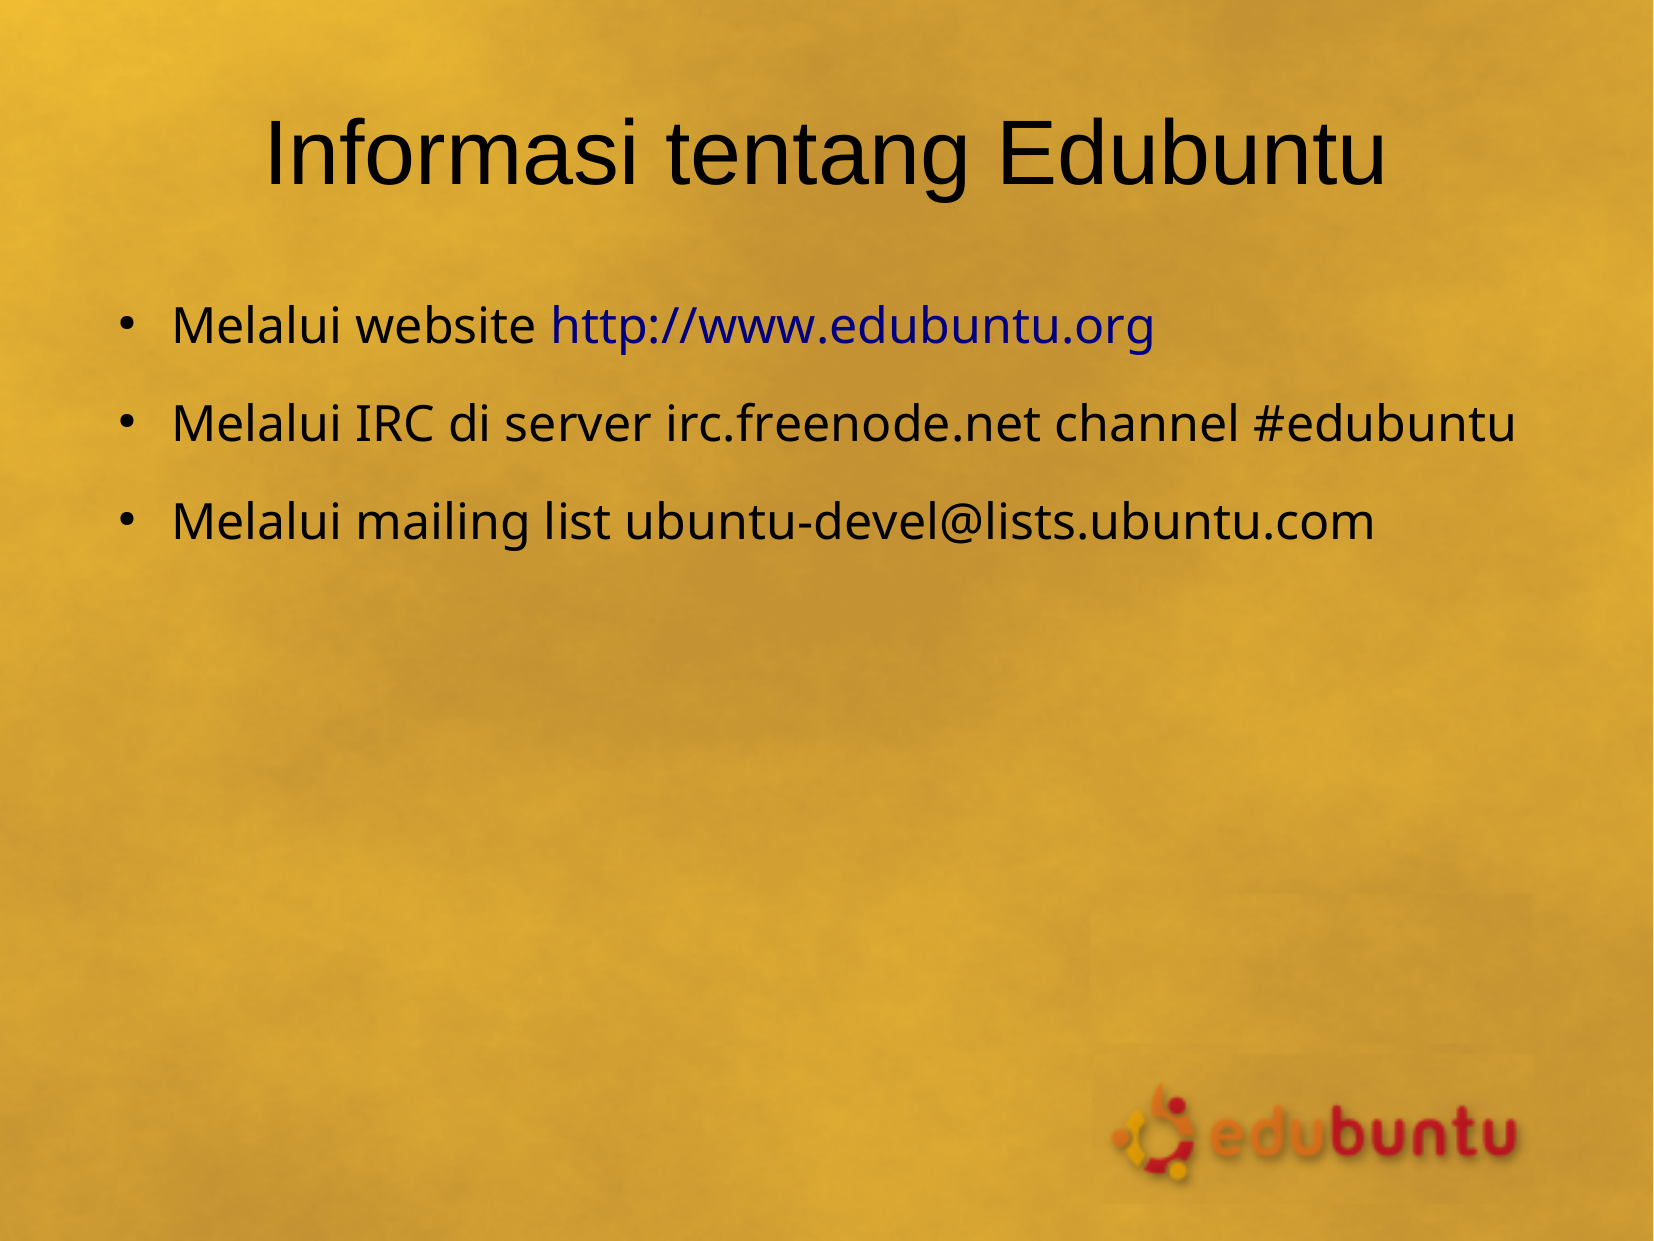

# Informasi tentang Edubuntu
Melalui website http://www.edubuntu.org
Melalui IRC di server irc.freenode.net channel #edubuntu
Melalui mailing list ubuntu-devel@lists.ubuntu.com